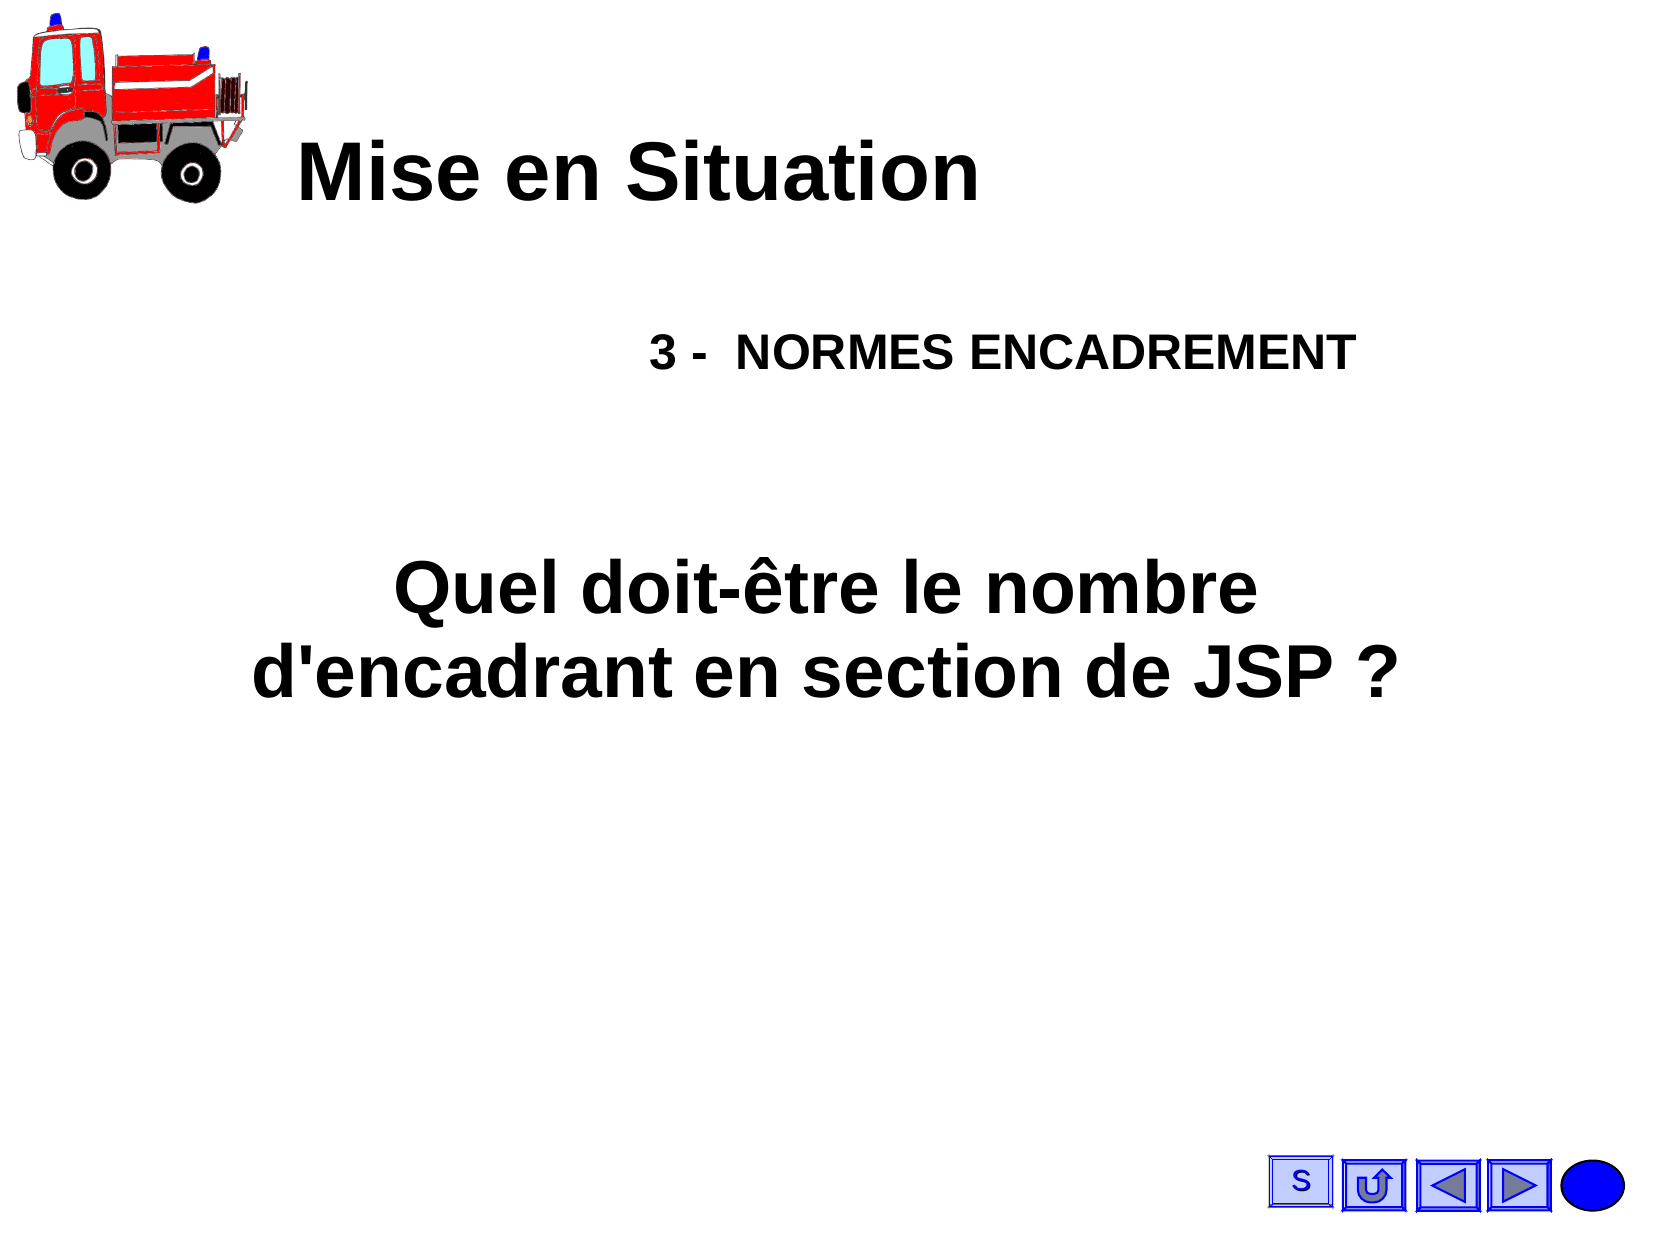

Mise en Situation
3 - NORMES ENCADREMENT
# Quel doit-être le nombre d'encadrant en section de JSP ?